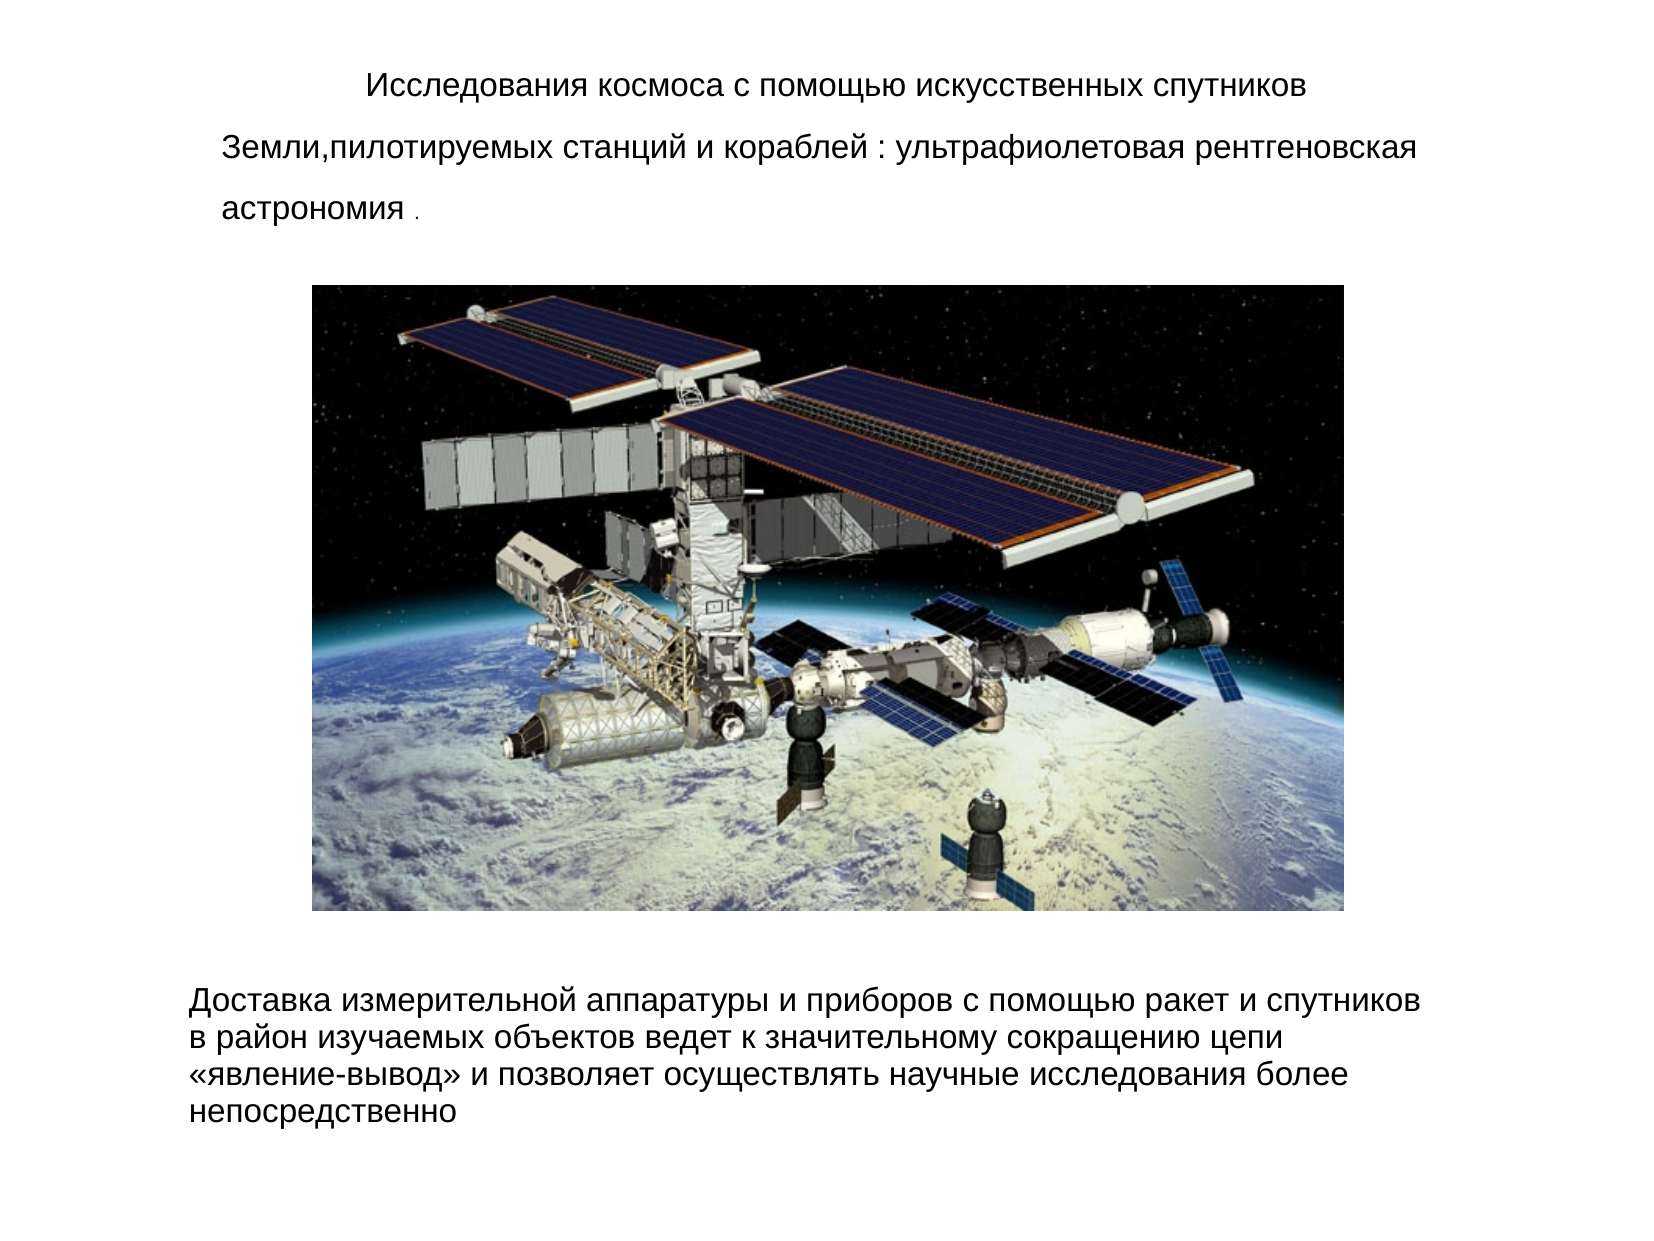

Исследования космоса с помощью искусственных спутников
Земли,пилотируемых станций и кораблей : ультрафиолетовая рентгеновская
астрономия .
Доставка измерительной аппаратуры и приборов с помощью ракет и спутников в район изучаемых объектов ведет к значительному сокращению цепи «явление-вывод» и позволяет осуществлять научные исследования более непосредственно